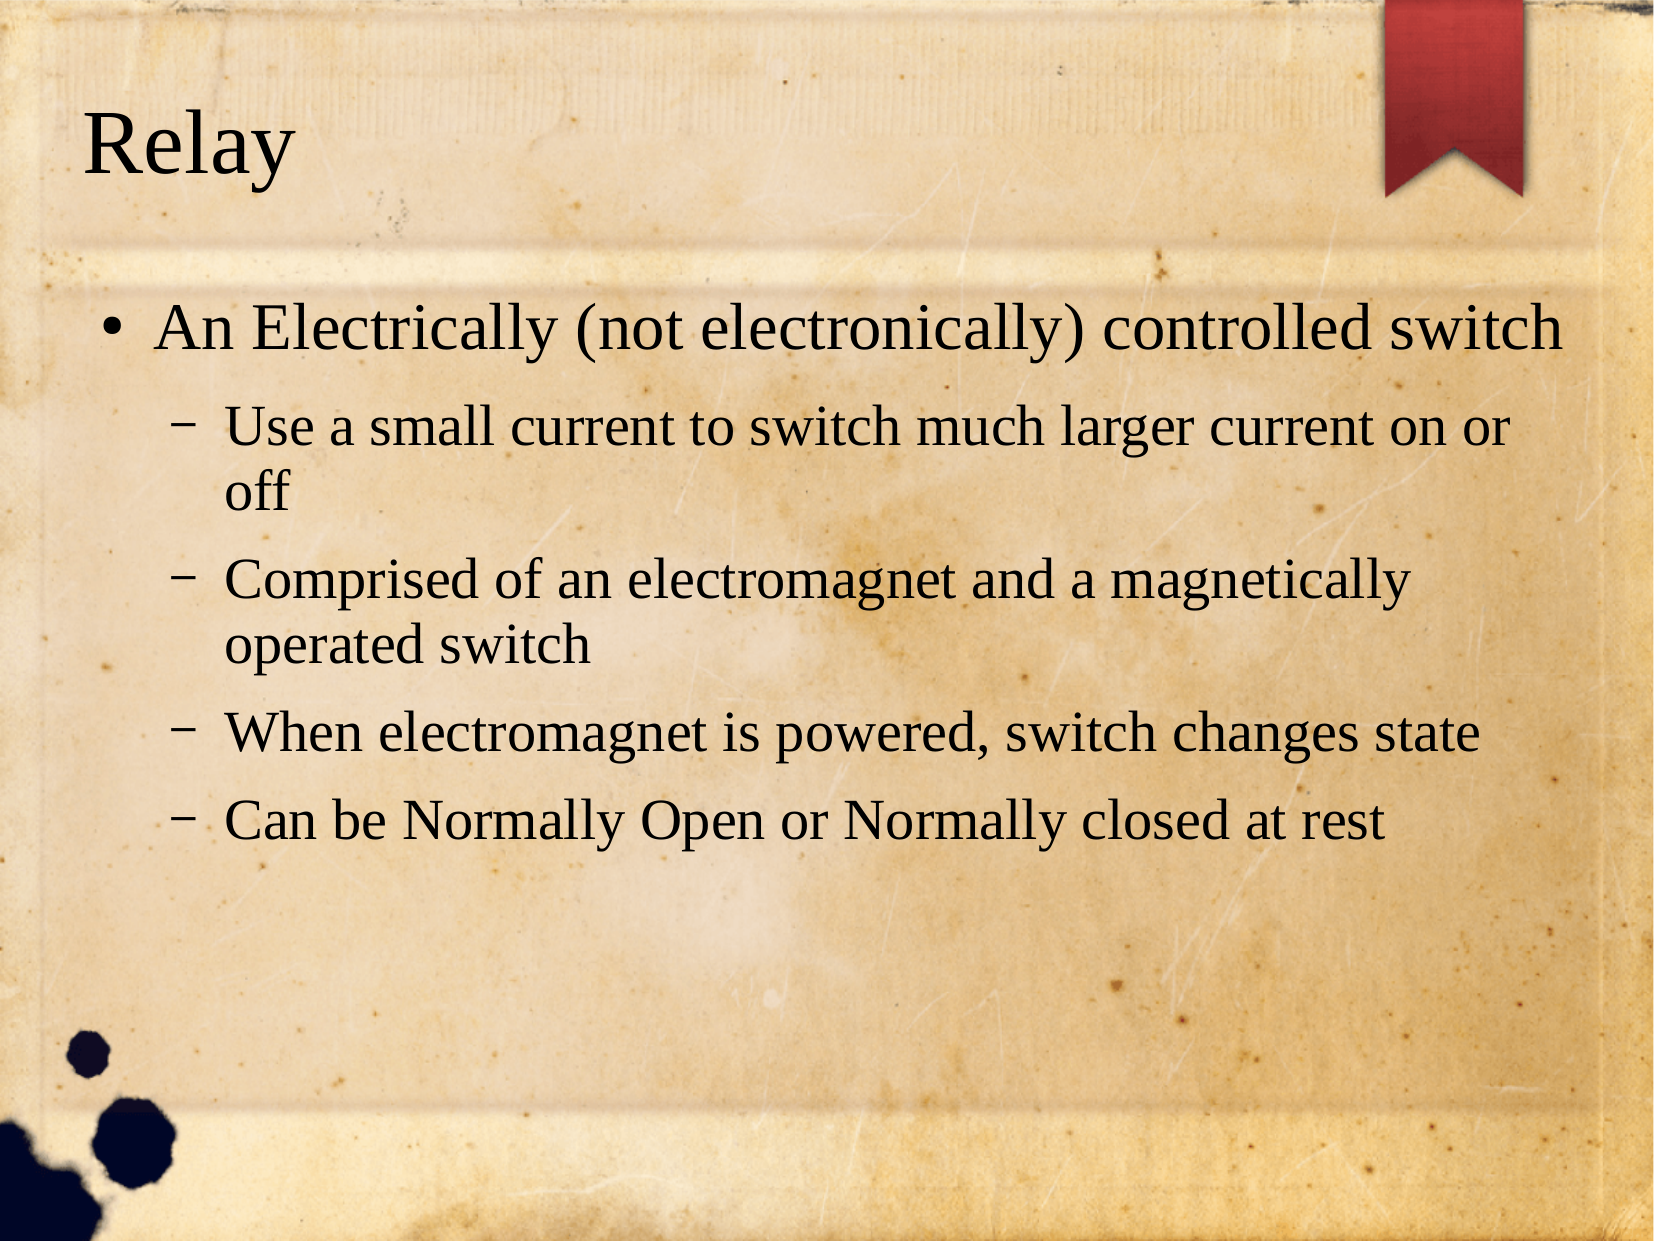

# Relay
An Electrically (not electronically) controlled switch
Use a small current to switch much larger current on or off
Comprised of an electromagnet and a magnetically operated switch
When electromagnet is powered, switch changes state
Can be Normally Open or Normally closed at rest